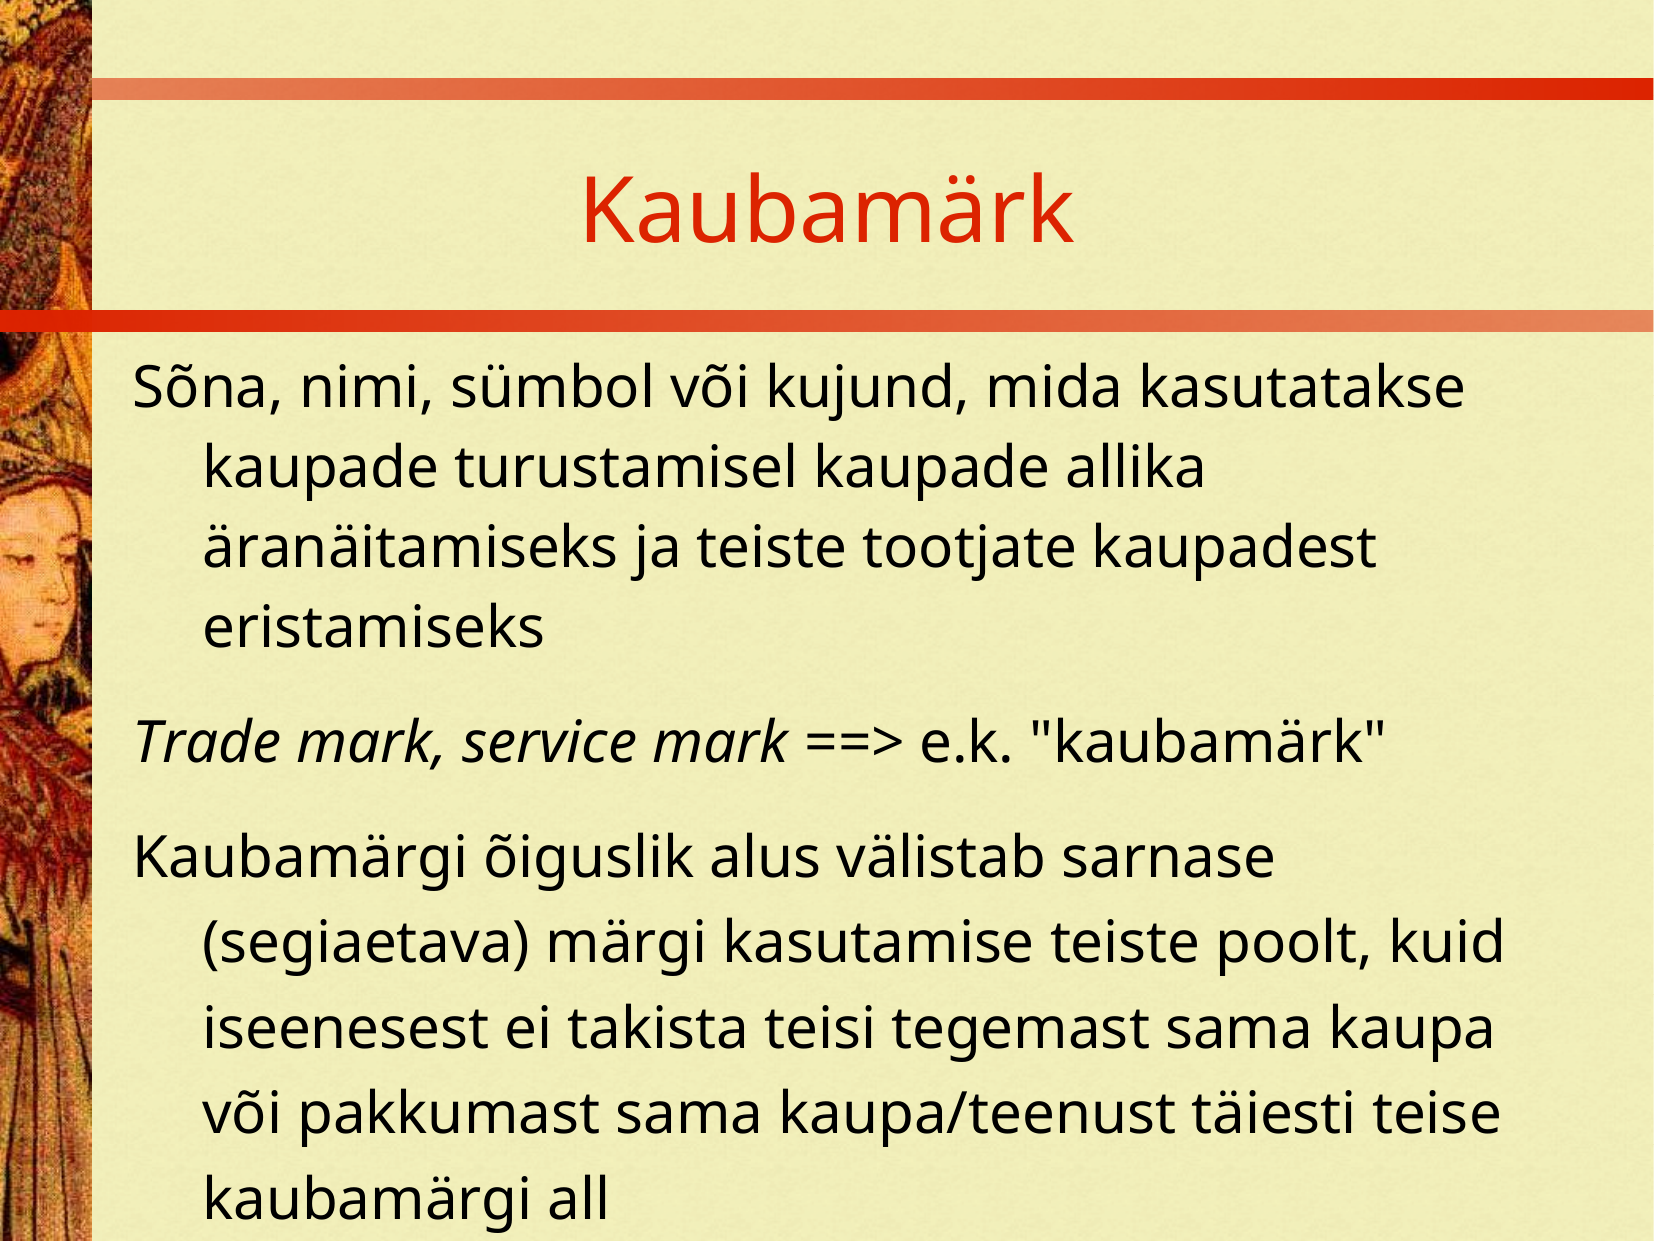

# Kaubamärk
Sõna, nimi, sümbol või kujund, mida kasutatakse kaupade turustamisel kaupade allika äranäitamiseks ja teiste tootjate kaupadest eristamiseks
Trade mark, service mark ==> e.k. "kaubamärk"
Kaubamärgi õiguslik alus välistab sarnase (segiaetava) märgi kasutamise teiste poolt, kuid iseenesest ei takista teisi tegemast sama kaupa või pakkumast sama kaupa/teenust täiesti teise kaubamärgi all
Isegi oma põhiidee osas ei ole kuigi efektiivne (Adibas, Niki jt)